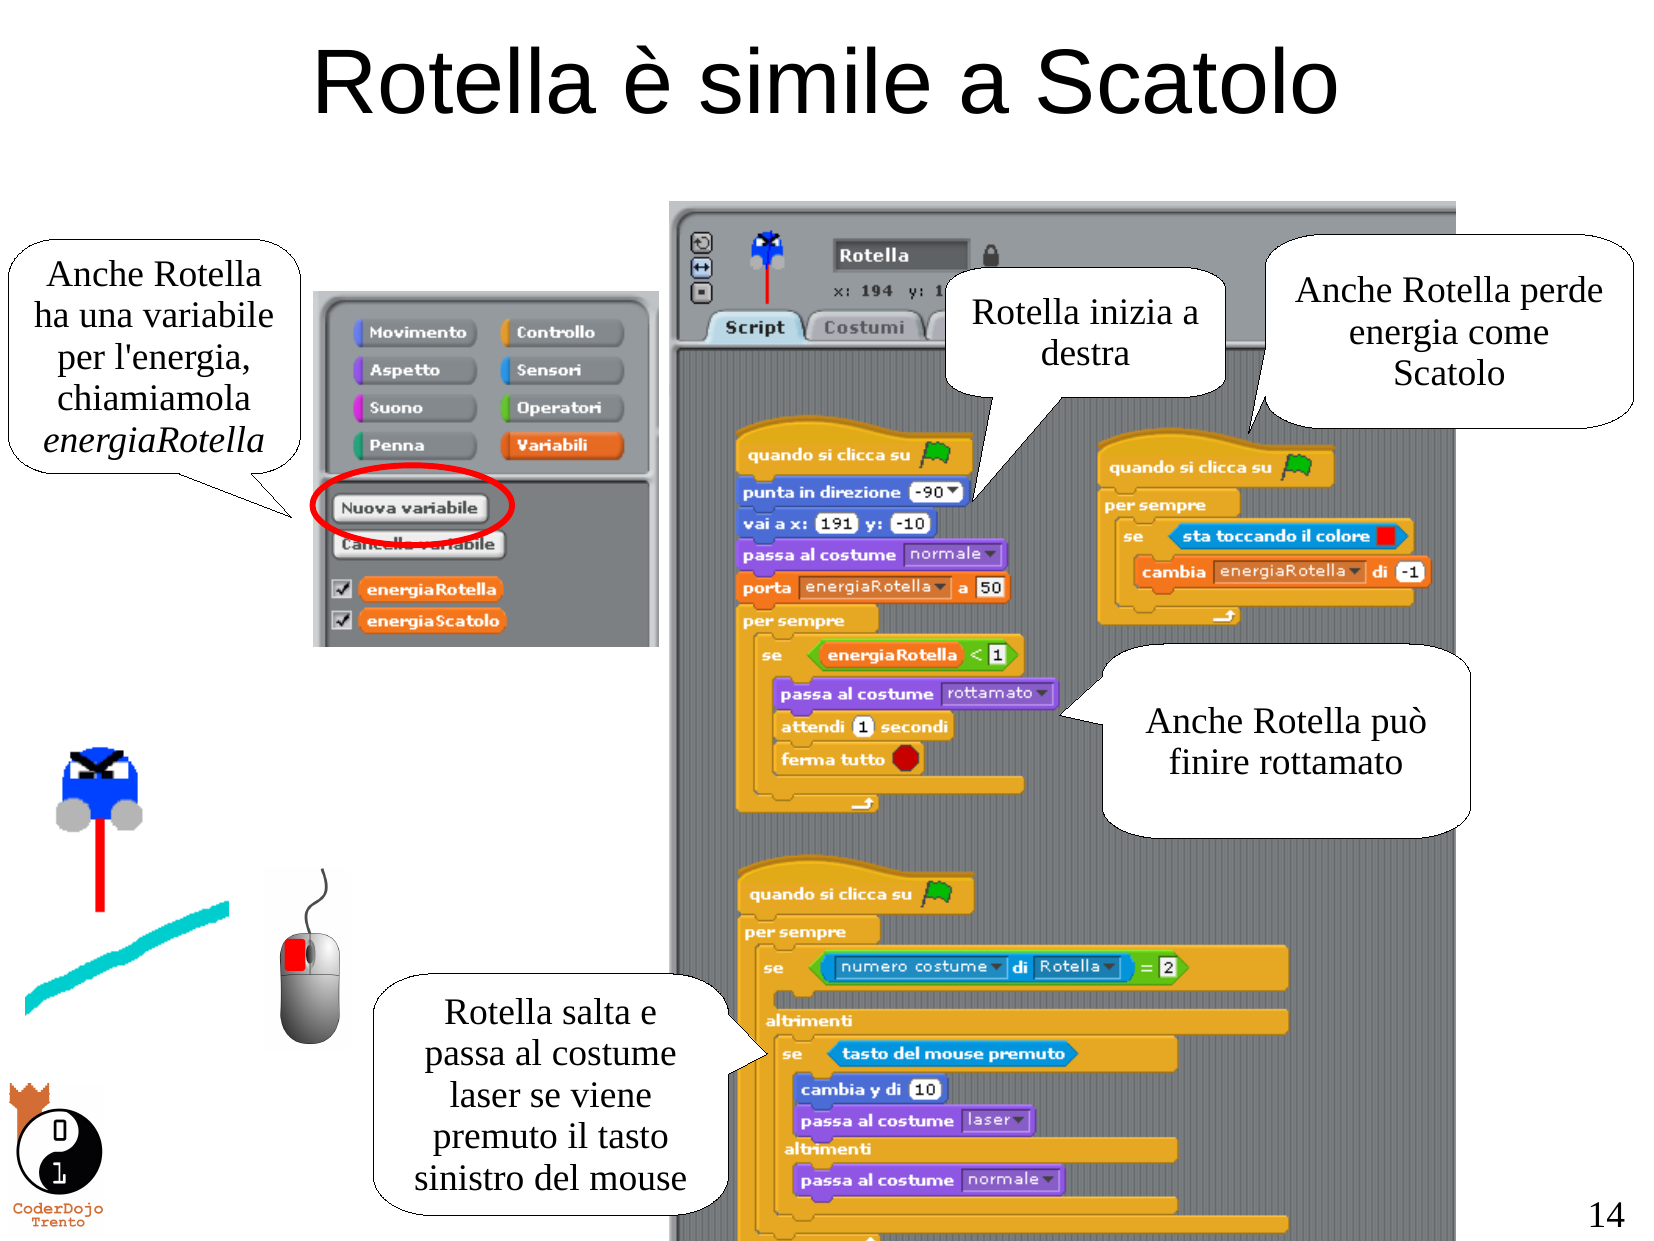

# Rotella è simile a Scatolo
Anche Rotella perde energia come Scatolo
Anche Rotella ha una variabile per l'energia, chiamiamola energiaRotella
Rotella inizia a destra
Anche Rotella può finire rottamato
Rotella salta e passa al costume laser se viene premuto il tasto sinistro del mouse
14